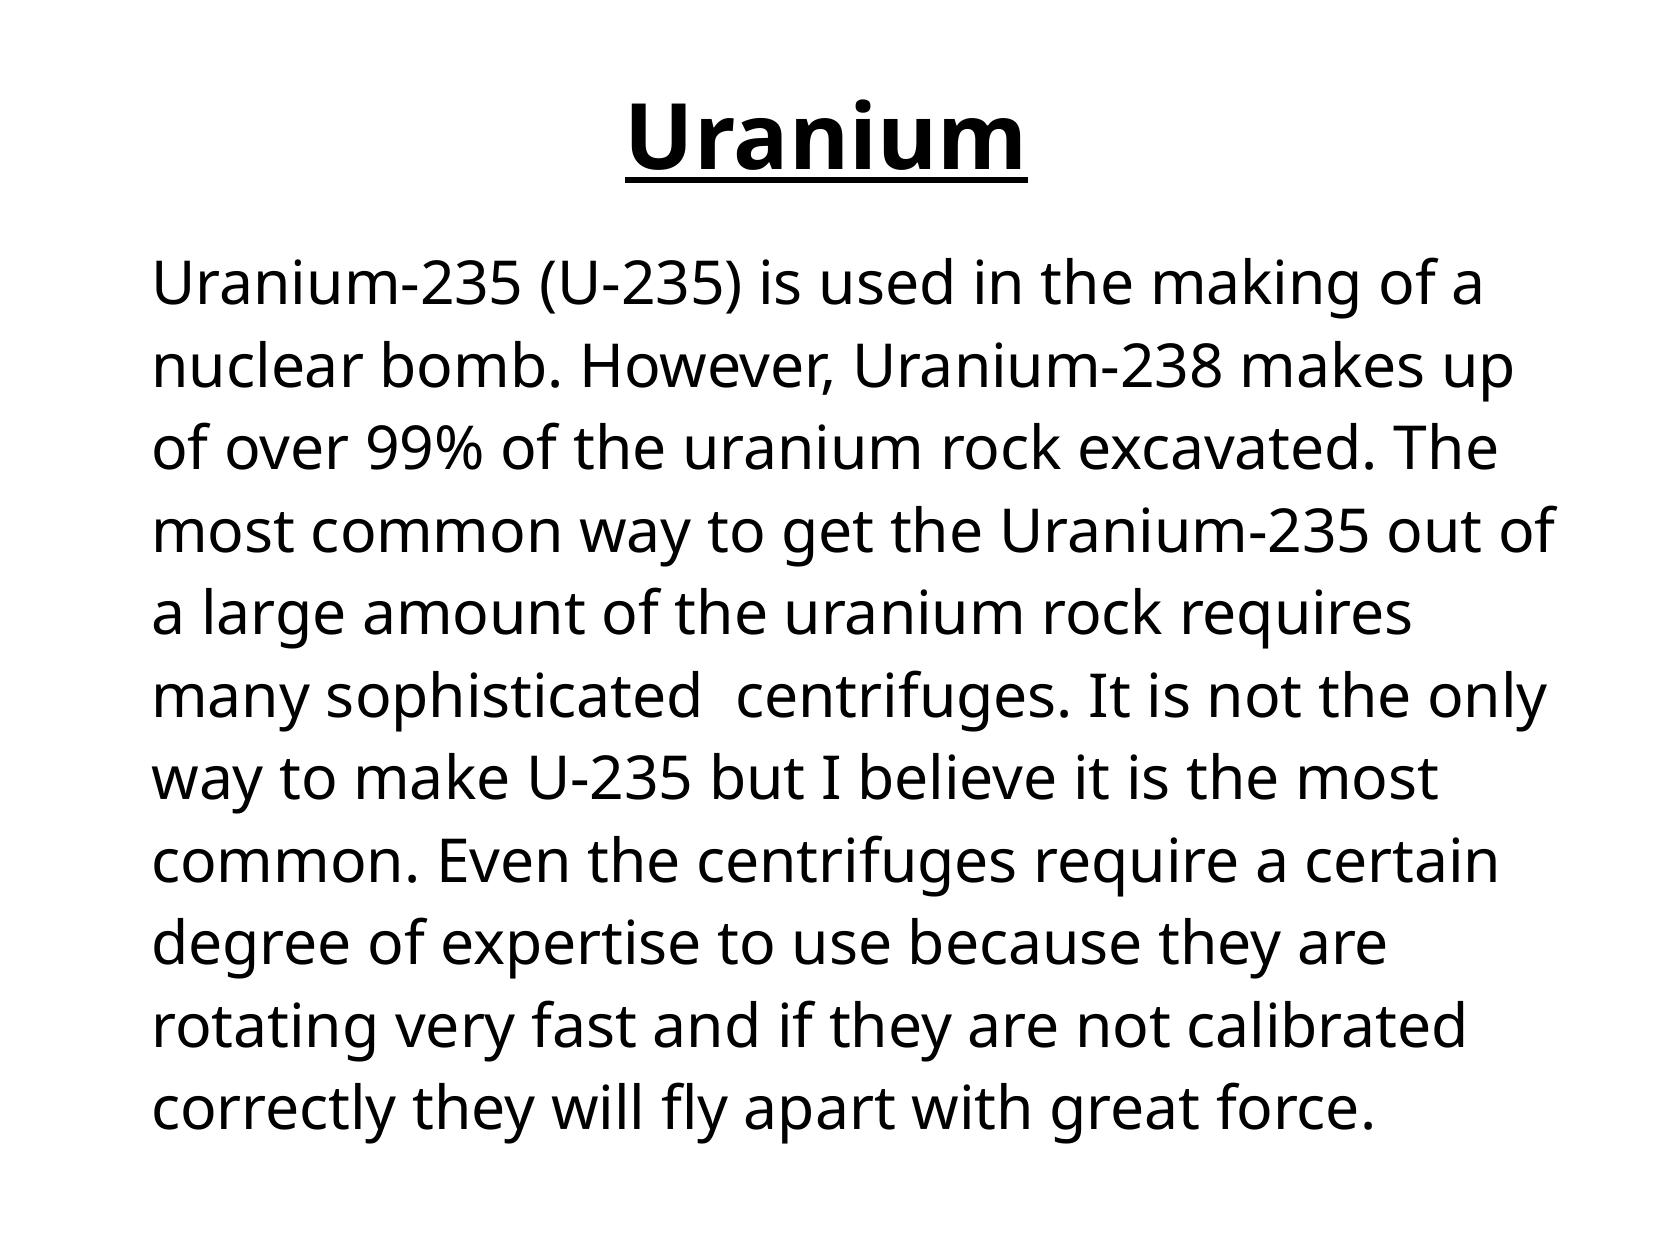

# Uranium
Uranium-235 (U-235) is used in the making of a nuclear bomb. However, Uranium-238 makes up of over 99% of the uranium rock excavated. The most common way to get the Uranium-235 out of a large amount of the uranium rock requires many sophisticated centrifuges. It is not the only way to make U-235 but I believe it is the most common. Even the centrifuges require a certain degree of expertise to use because they are rotating very fast and if they are not calibrated correctly they will fly apart with great force.